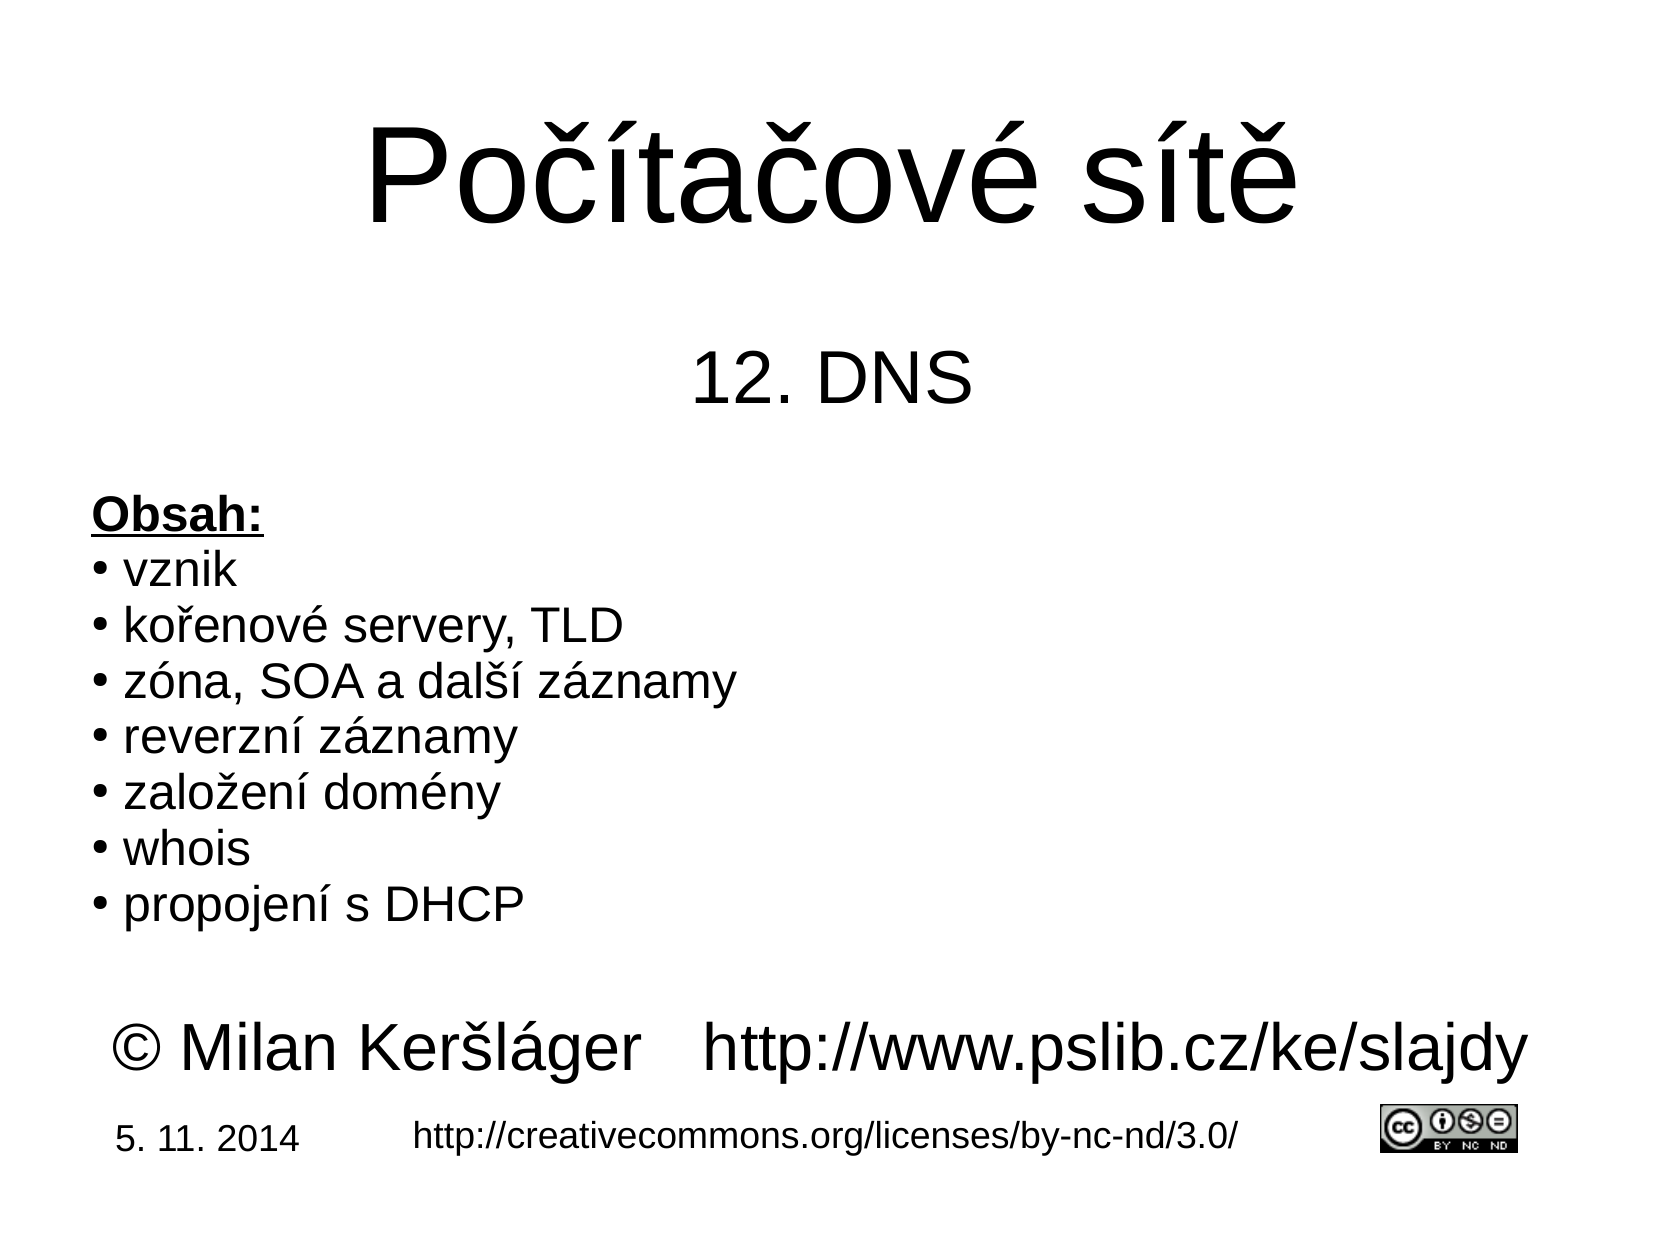

# Počítačové sítě 12. DNS
Obsah:
 vznik
 kořenové servery, TLD
 zóna, SOA a další záznamy
 reverzní záznamy
 založení domény
 whois
 propojení s DHCP
© Milan Keršláger	http://www.pslib.cz/ke/slajdy
http://creativecommons.org/licenses/by-nc-nd/3.0/
5. 11. 2014